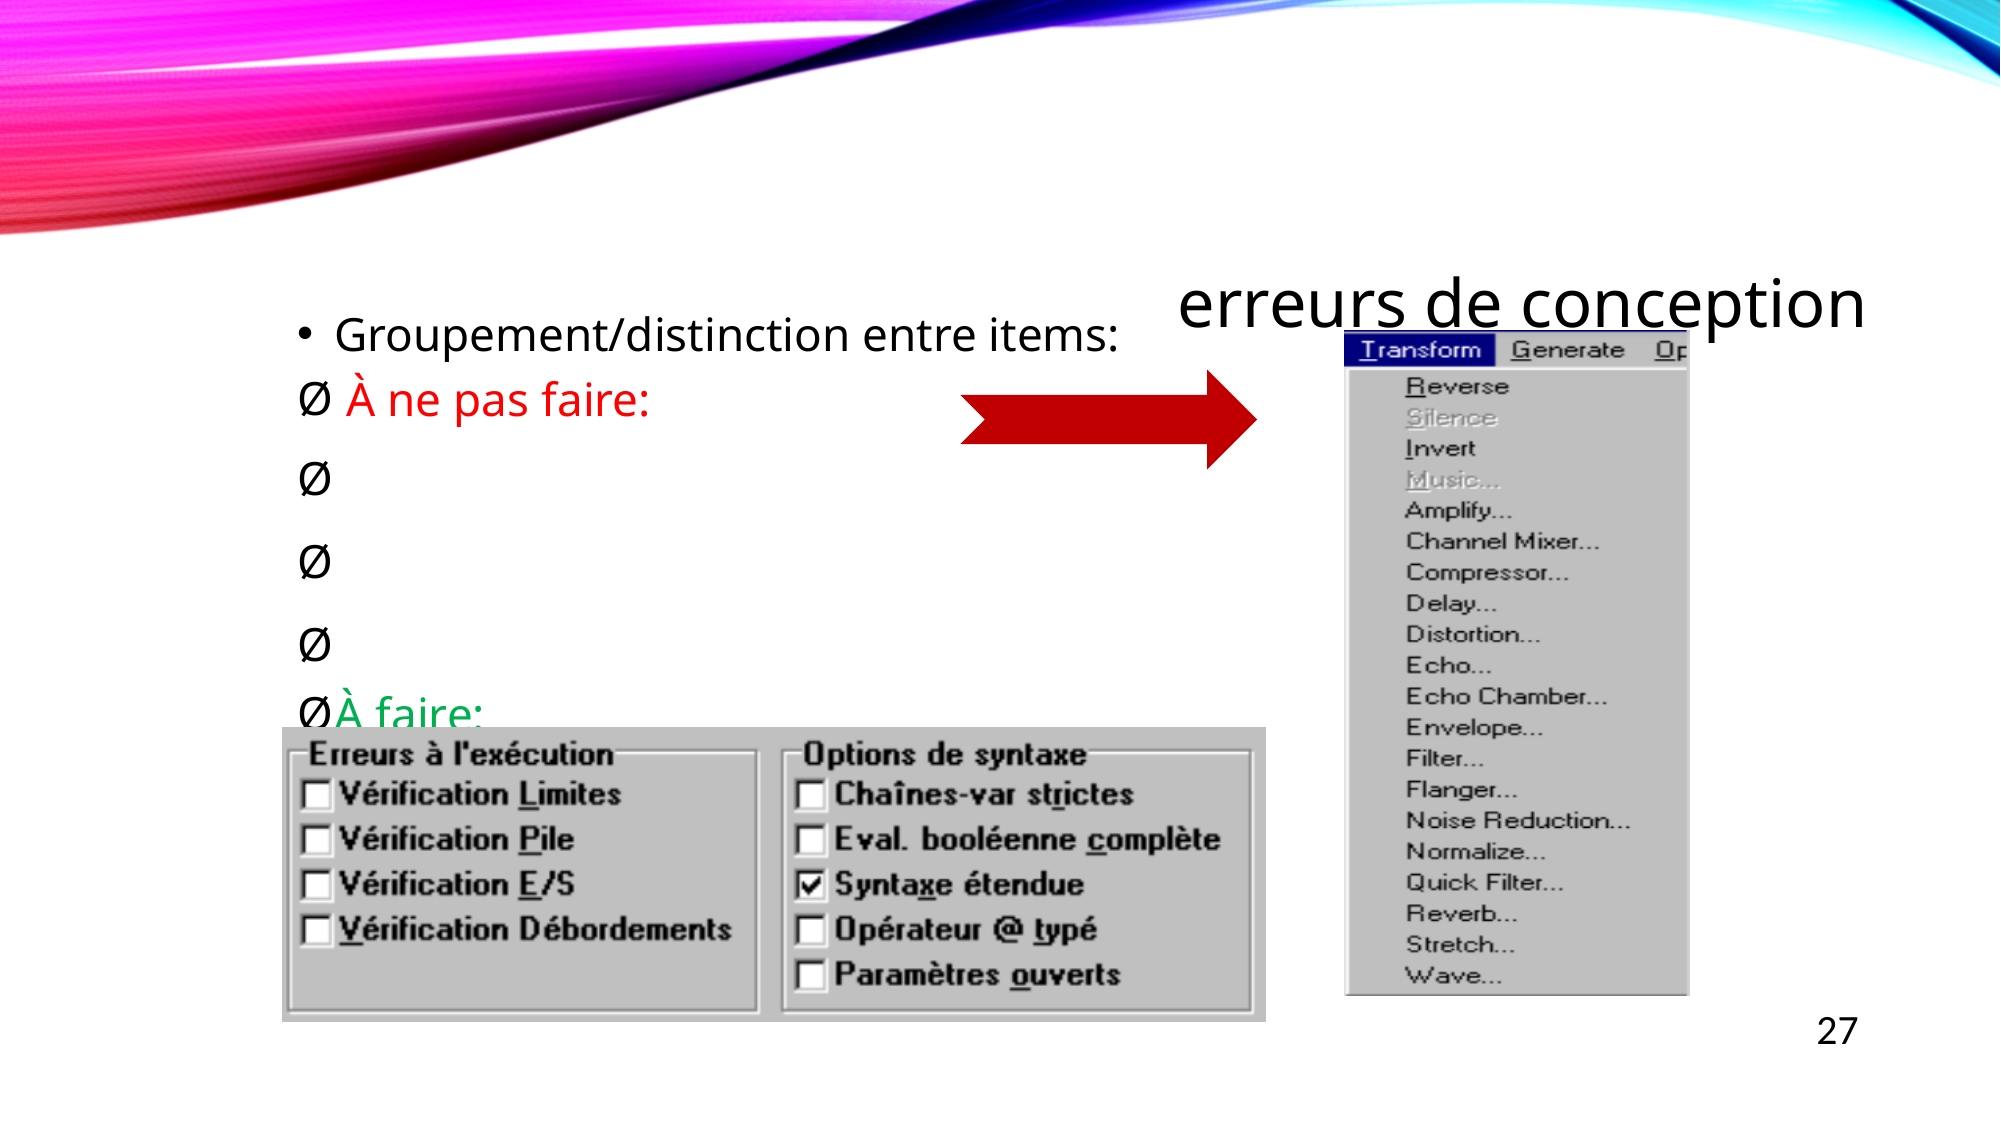

# erreurs de conception
Groupement/distinction entre items:
 À ne pas faire:
À faire: